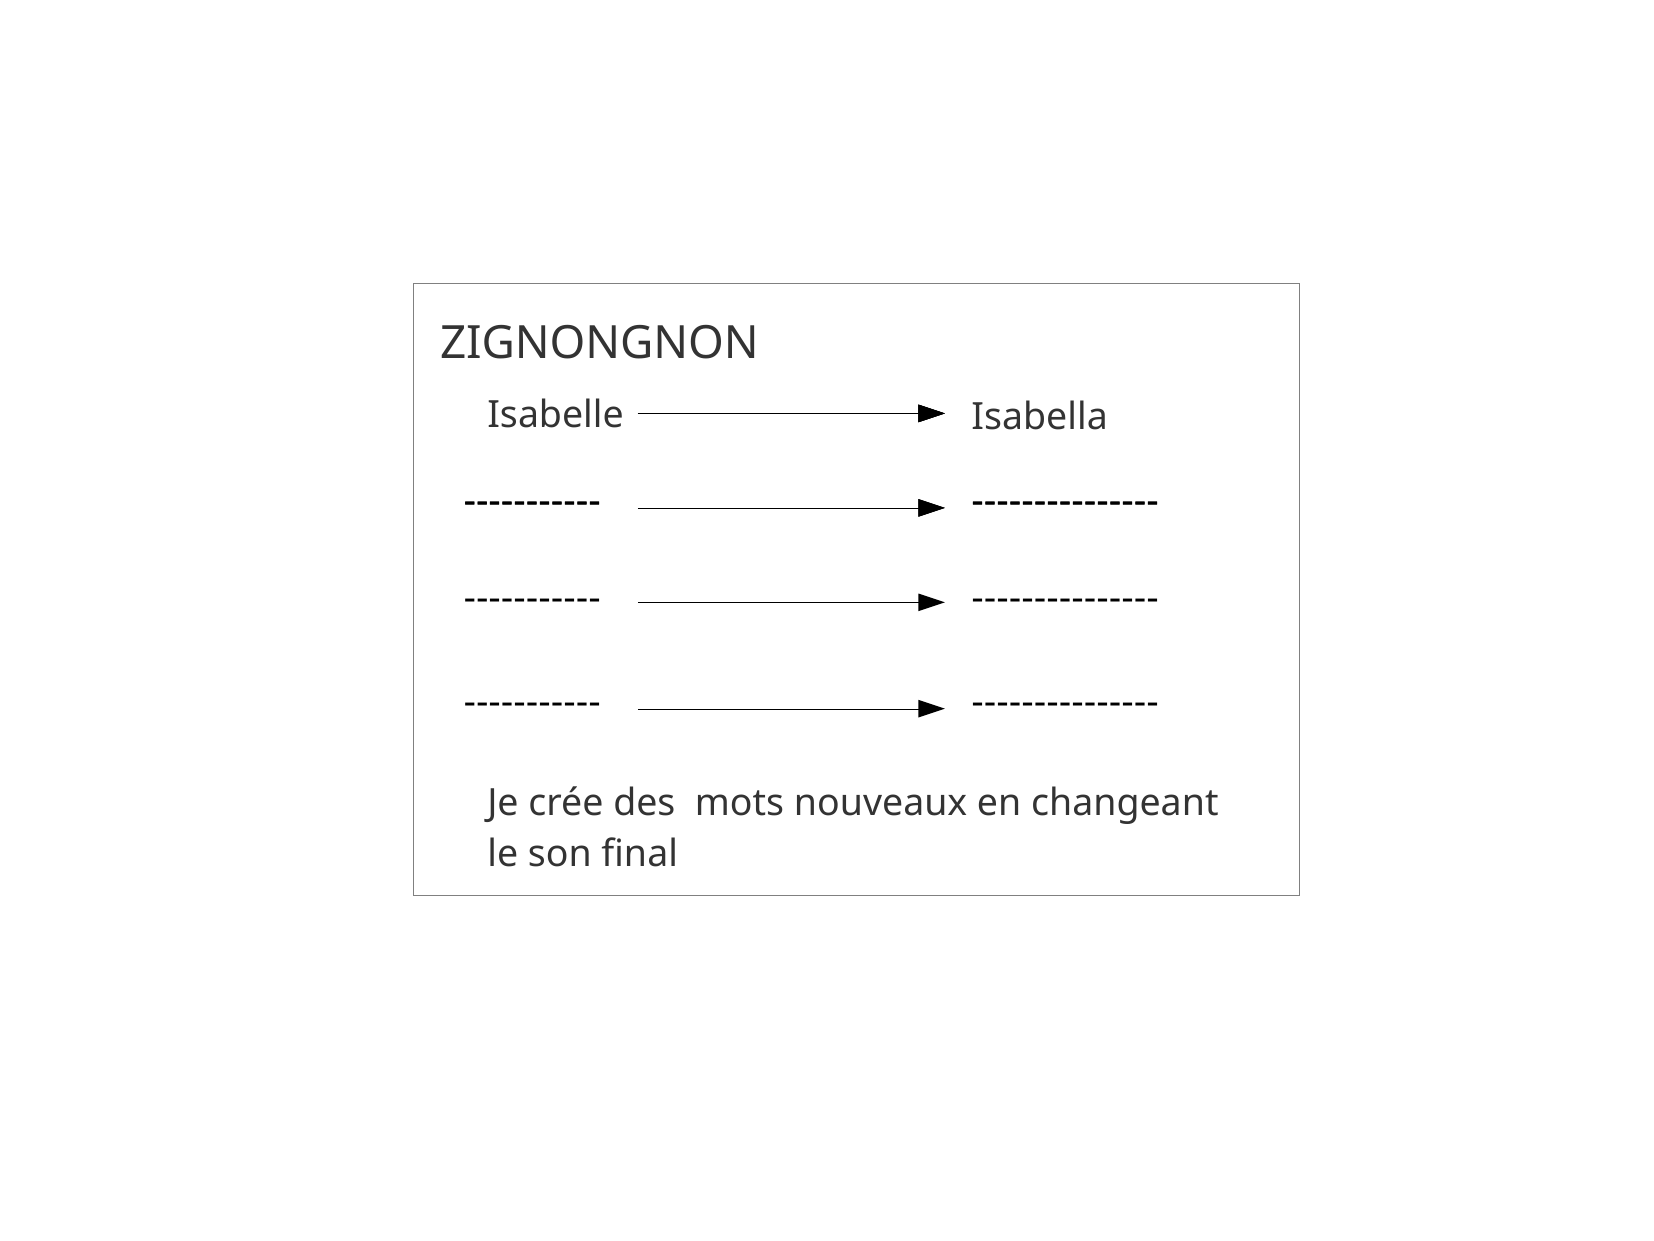

ZIGNONGNON
Isabelle
Isabella
-----------
-----------
---------------
---------------
-----------
---------------
-----------
---------------
Je crée des mots nouveaux en changeant le son final